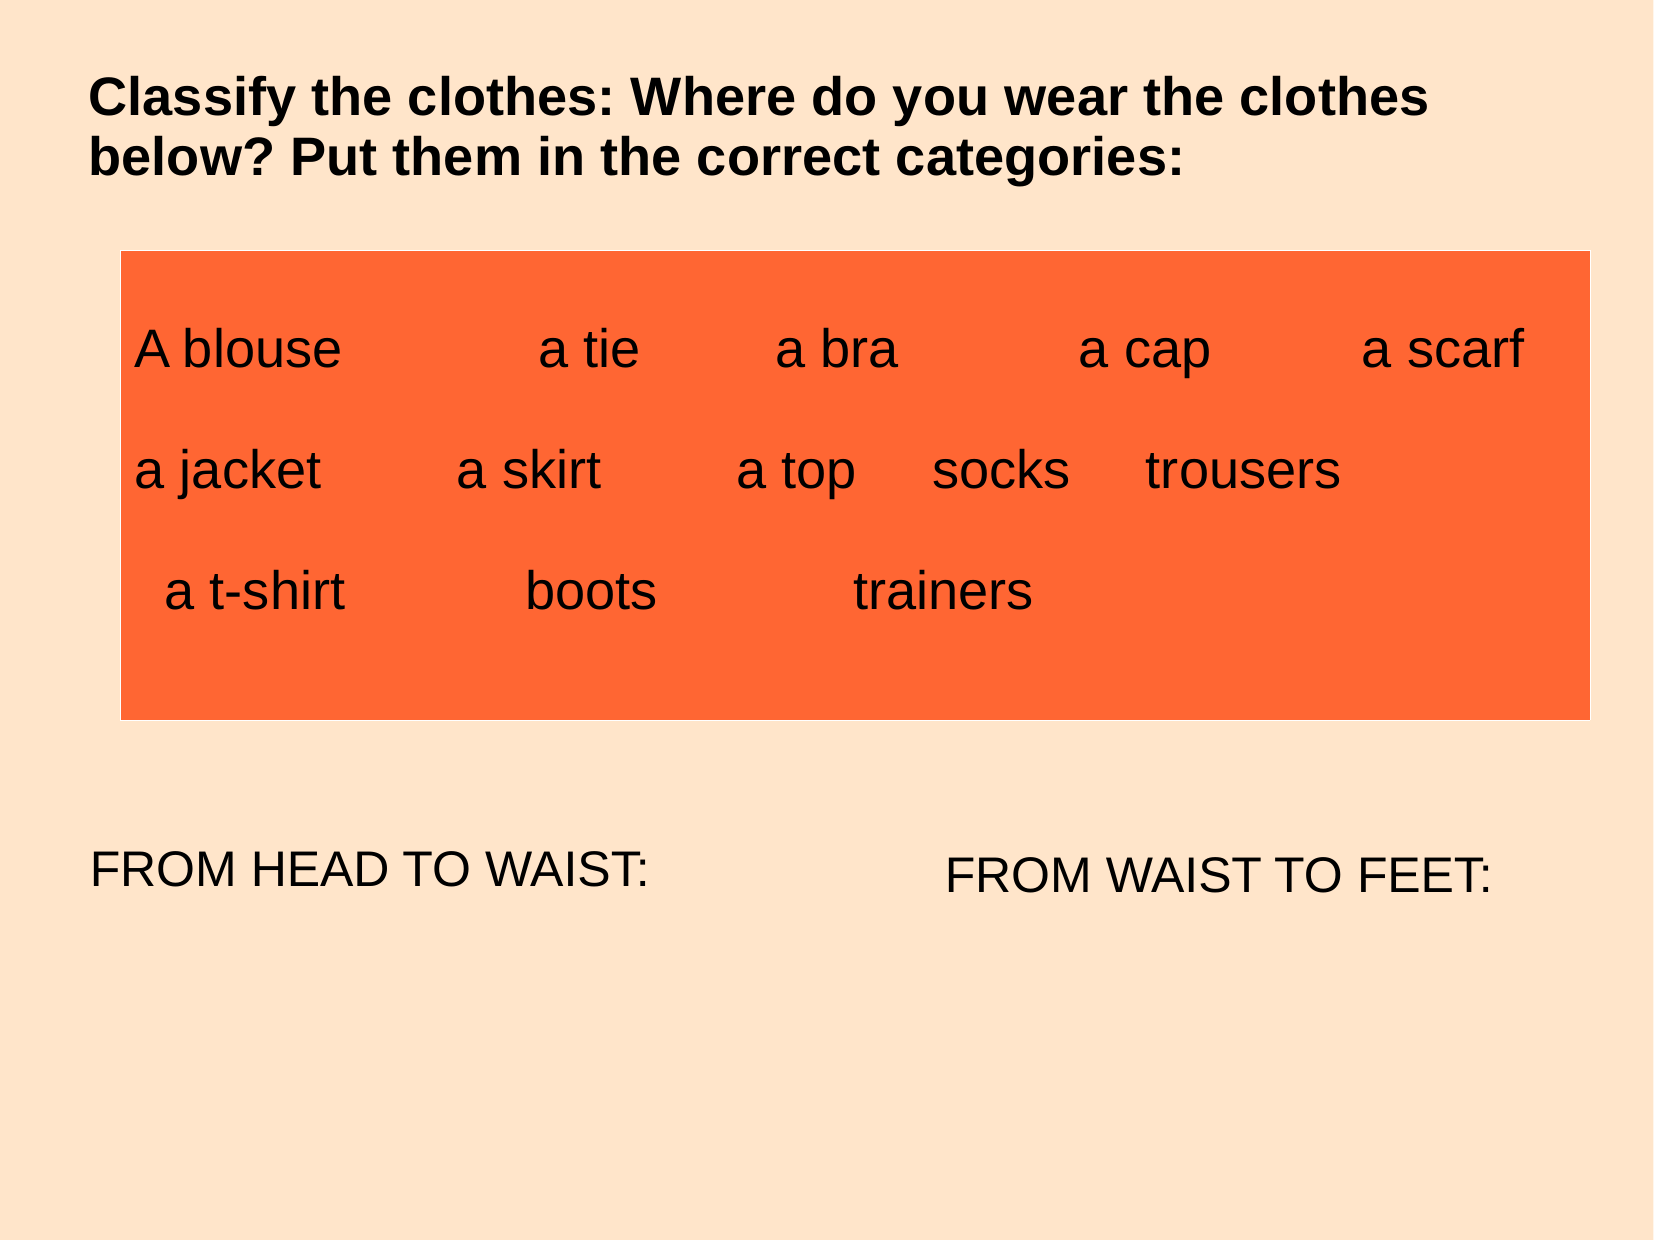

Classify the clothes: Where do you wear the clothes below? Put them in the correct categories:
| A blouse a tie a bra a cap a scarf a jacket a skirt a top socks trousers a t-shirt boots trainers |
| --- |
FROM HEAD TO WAIST:
FROM WAIST TO FEET: